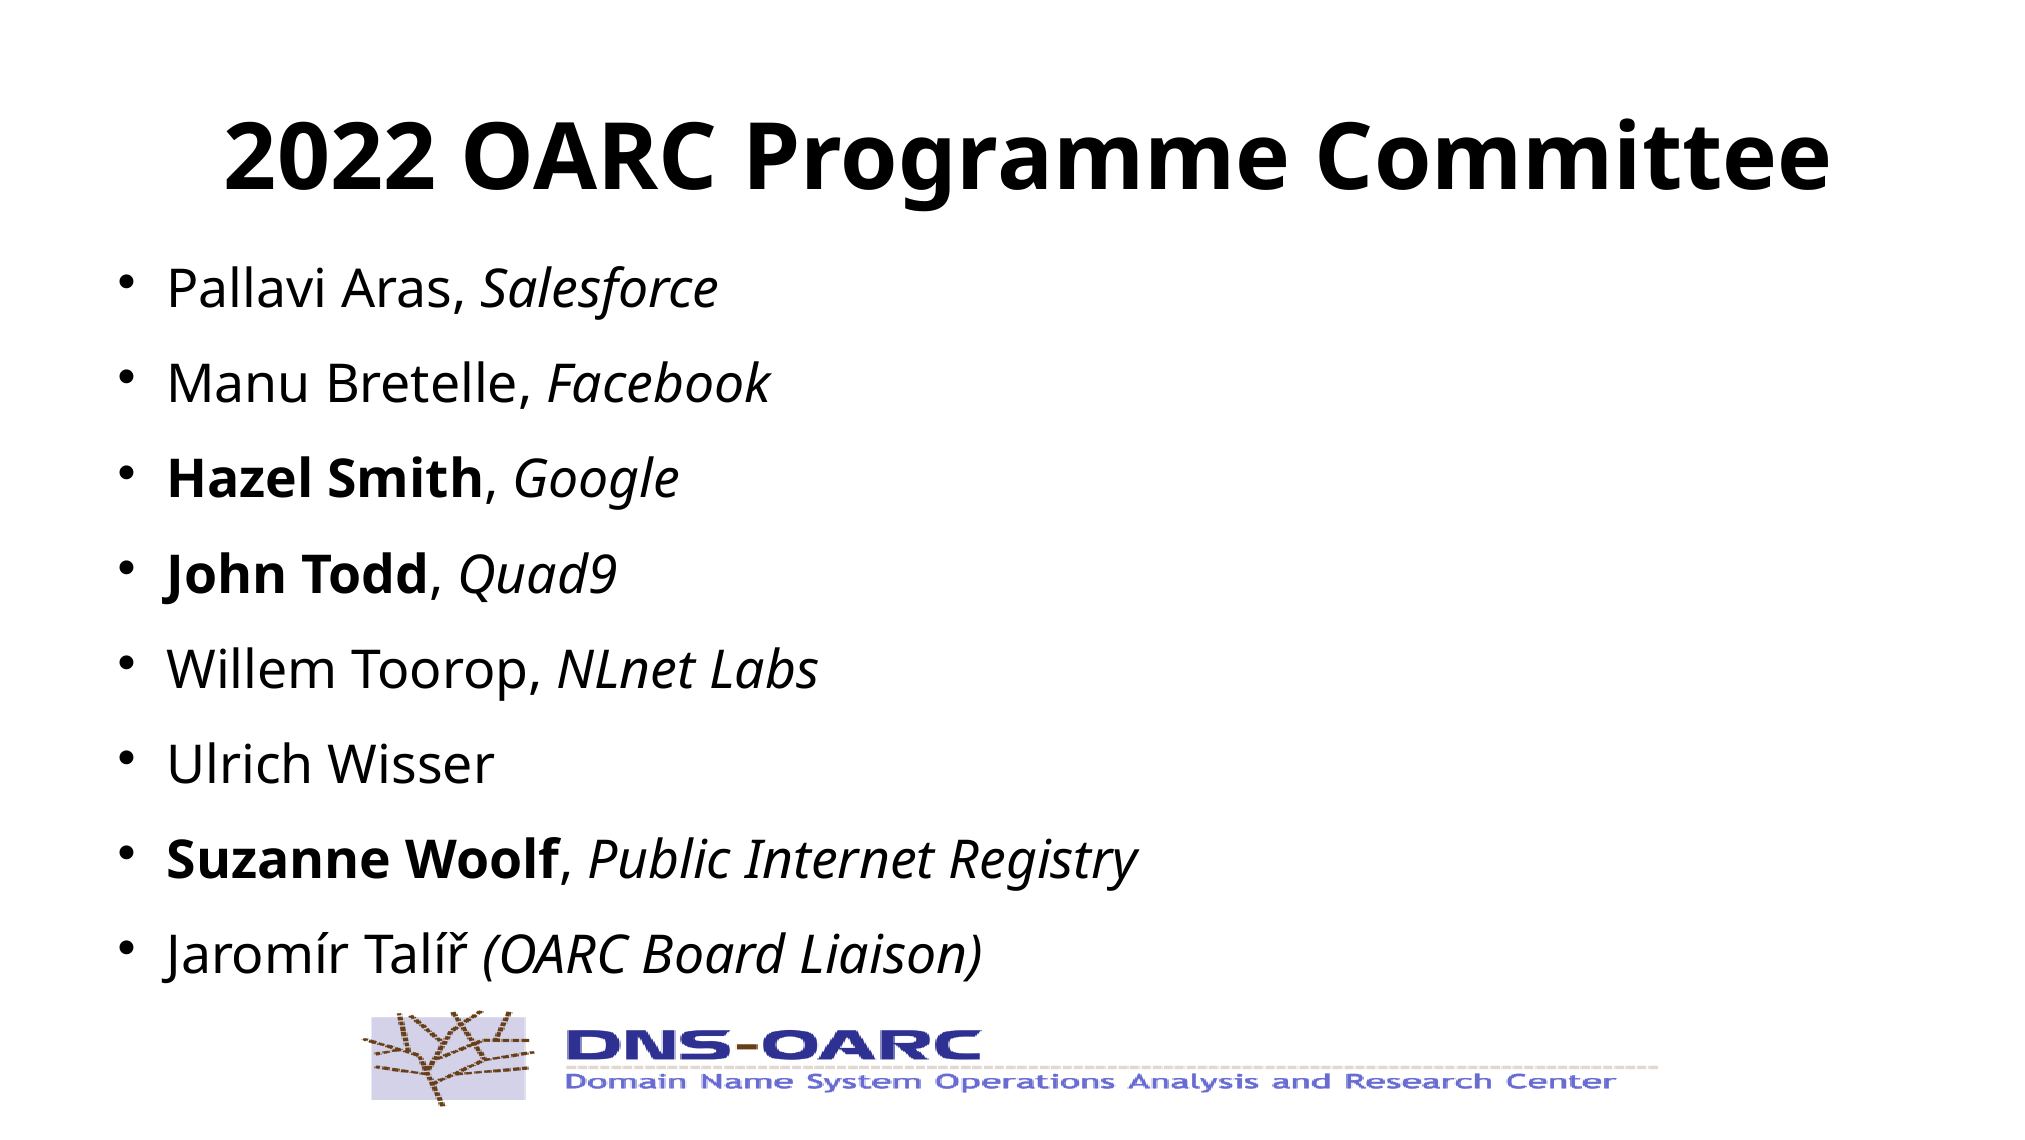

2022 OARC Programme Committee
# Pallavi Aras, Salesforce
Manu Bretelle, Facebook
Hazel Smith, Google
John Todd, Quad9
Willem Toorop, NLnet Labs
Ulrich Wisser
Suzanne Woolf, Public Internet Registry
Jaromír Talíř (OARC Board Liaison)